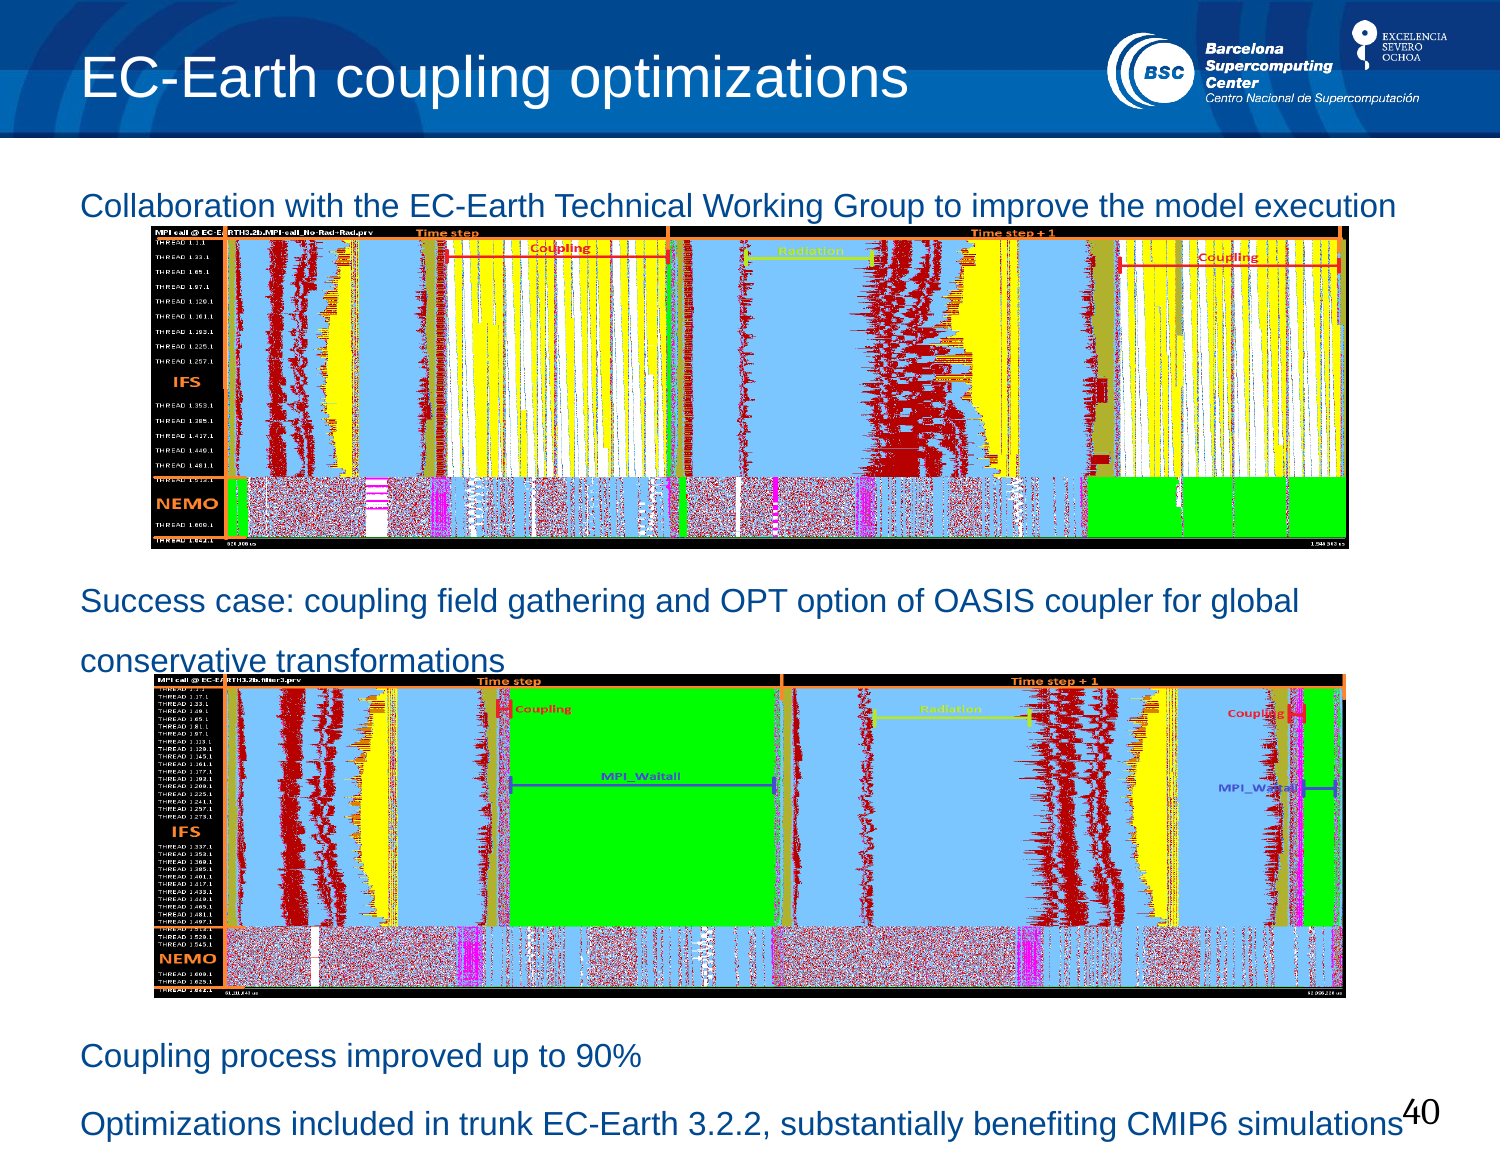

# EC-Earth coupling optimizations
Collaboration with the EC-Earth Technical Working Group to improve the model execution
Success case: coupling field gathering and OPT option of OASIS coupler for global conservative transformations
Coupling process improved up to 90%
Optimizations included in trunk EC-Earth 3.2.2, substantially benefiting CMIP6 simulations